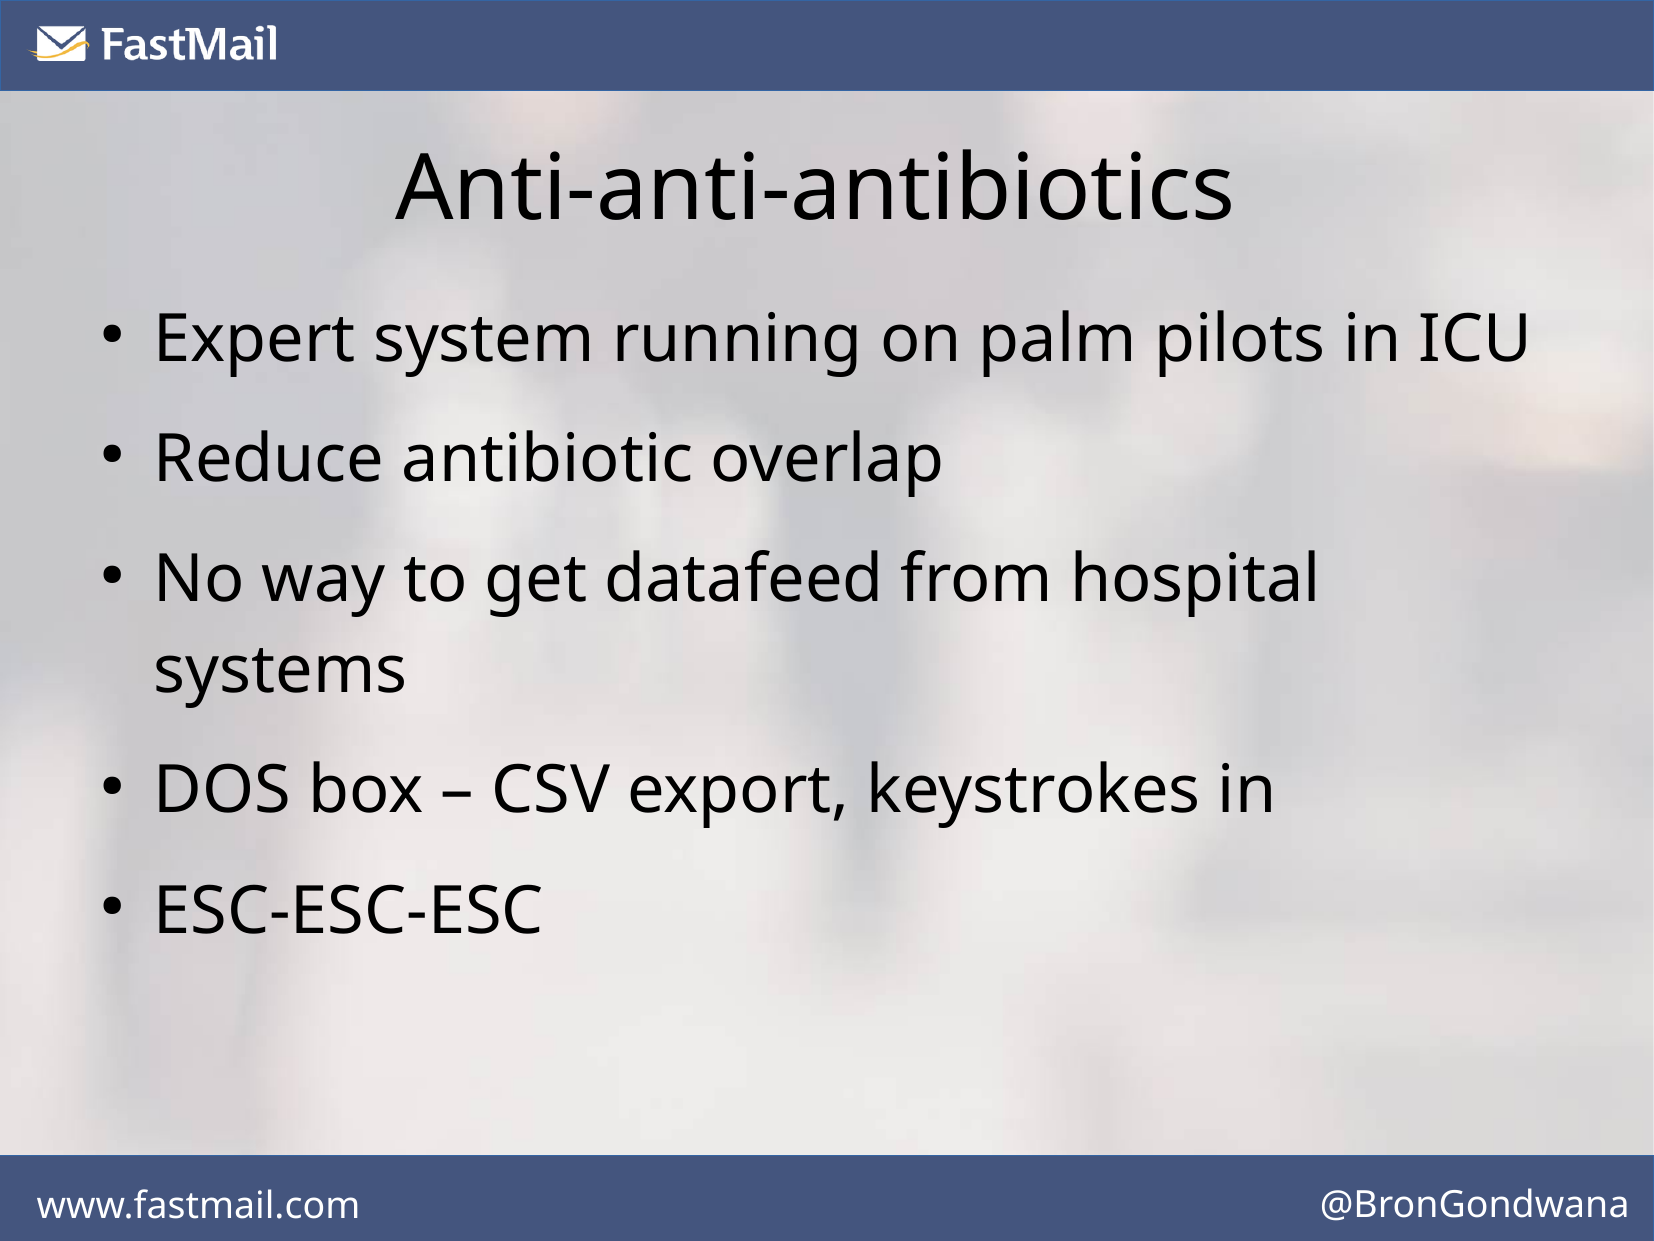

# Anti-anti-antibiotics
Expert system running on palm pilots in ICU
Reduce antibiotic overlap
No way to get datafeed from hospital systems
DOS box – CSV export, keystrokes in
ESC-ESC-ESC